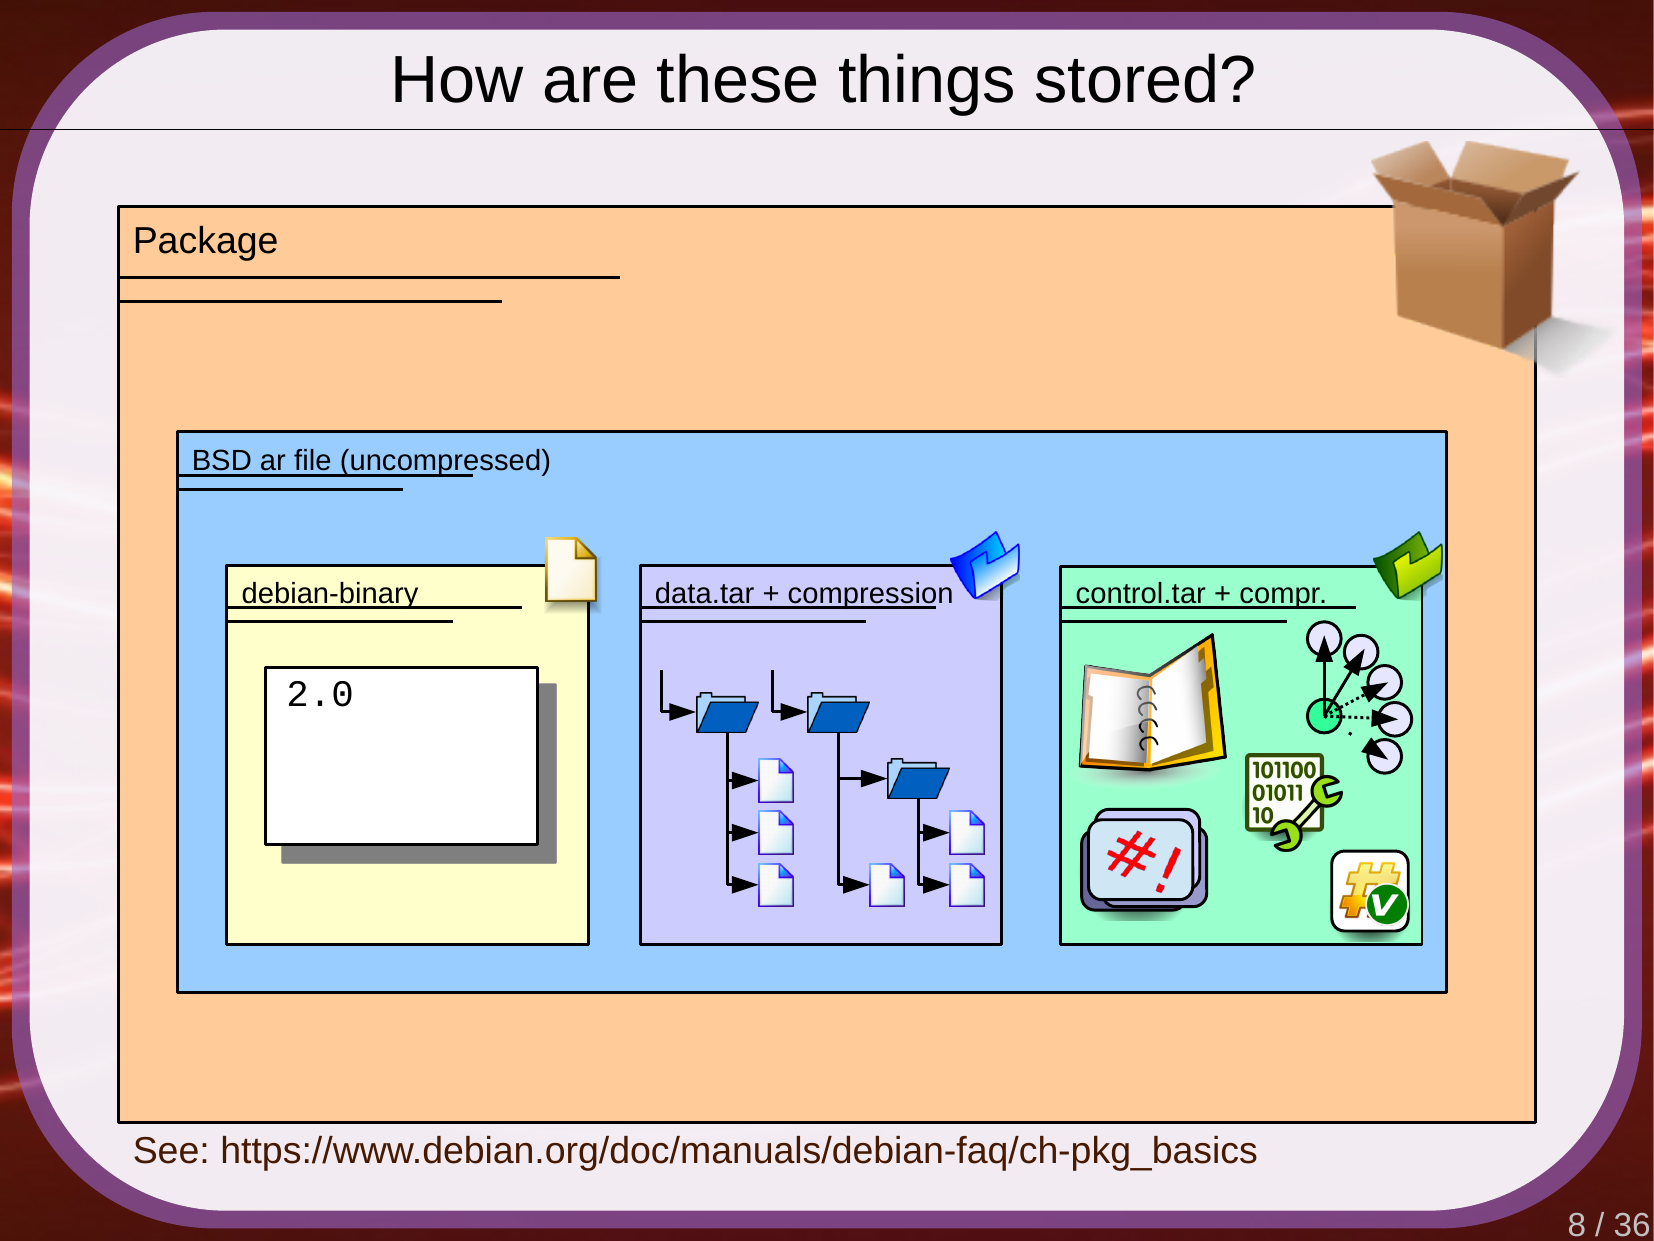

# How are these things stored?
Package
BSD ar file (uncompressed)
data.tar + compression
control.tar + compr.
debian-binary
2.0
See: https://www.debian.org/doc/manuals/debian-faq/ch-pkg_basics